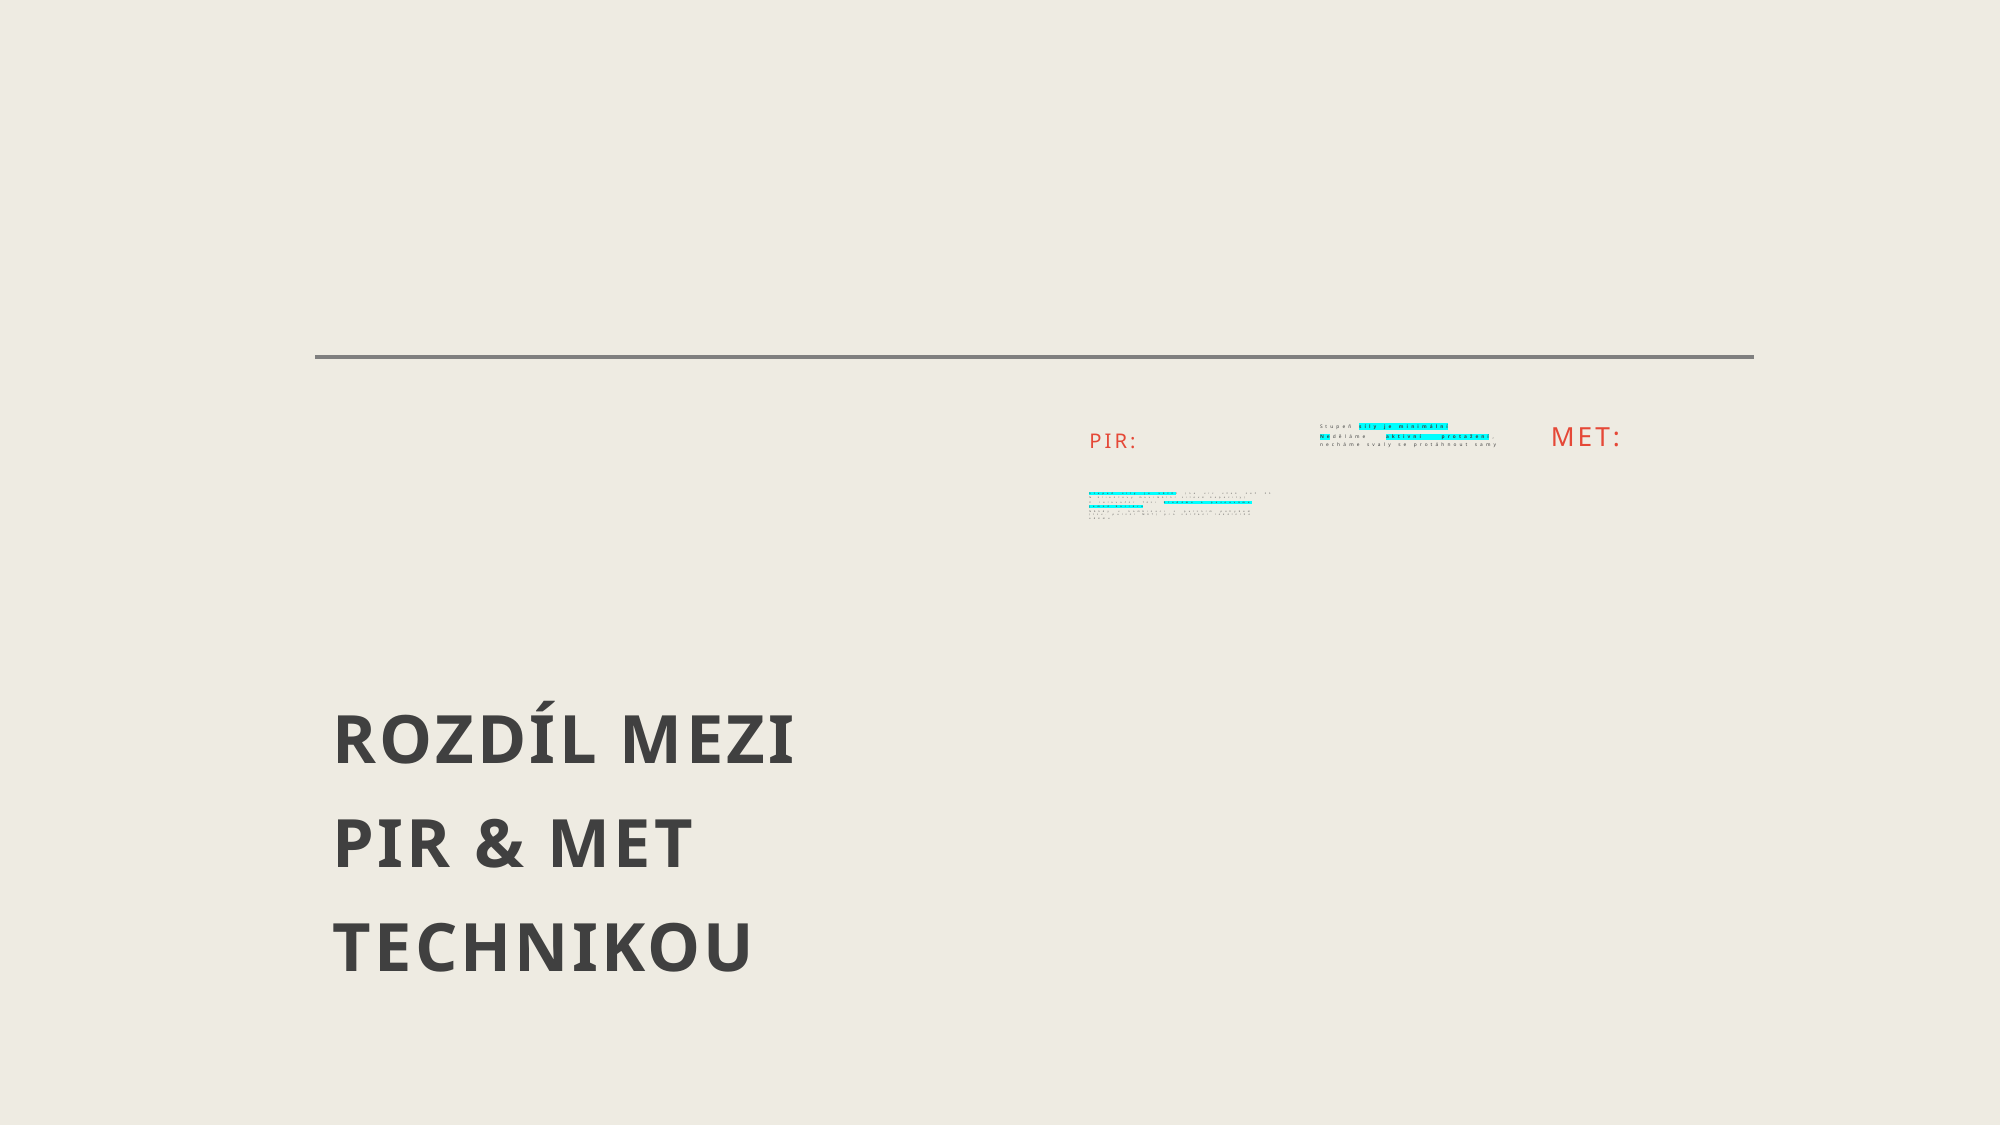

# PIR:
Stupeň síly je minimální
Neděláme aktivní protažení, necháme svaly se protáhnout samy
MET:
Stupeň síly je větší (ne víc však než 25 % klientovy maximální silové kapacity)
V relaxační fázi hledáme a posouváme jemně bariéru
Někdy v kombinaci s pulzním pohybem (tzv. pulzní MET) pro snížení lokálního edému
ROZDÍL MEZI PIR & MET TECHNIKOU